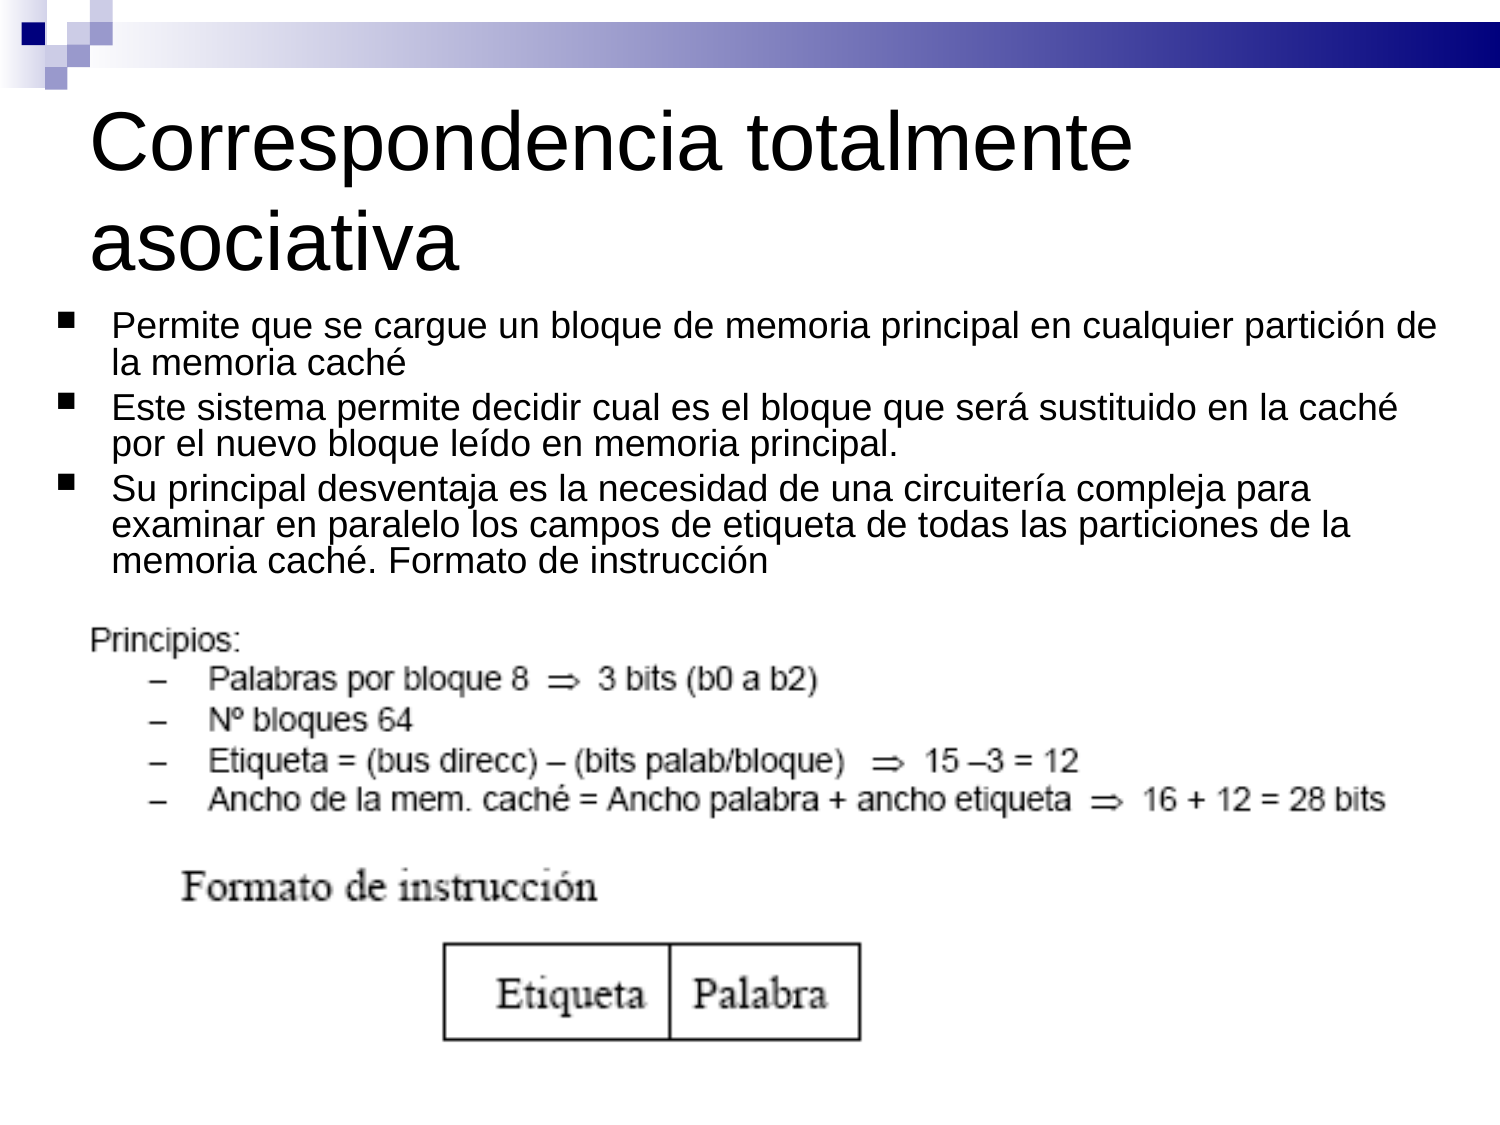

# Correspondencia totalmente asociativa
Permite que se cargue un bloque de memoria principal en cualquier partición de la memoria caché
Este sistema permite decidir cual es el bloque que será sustituido en la caché por el nuevo bloque leído en memoria principal.
Su principal desventaja es la necesidad de una circuitería compleja para examinar en paralelo los campos de etiqueta de todas las particiones de la memoria caché. Formato de instrucción